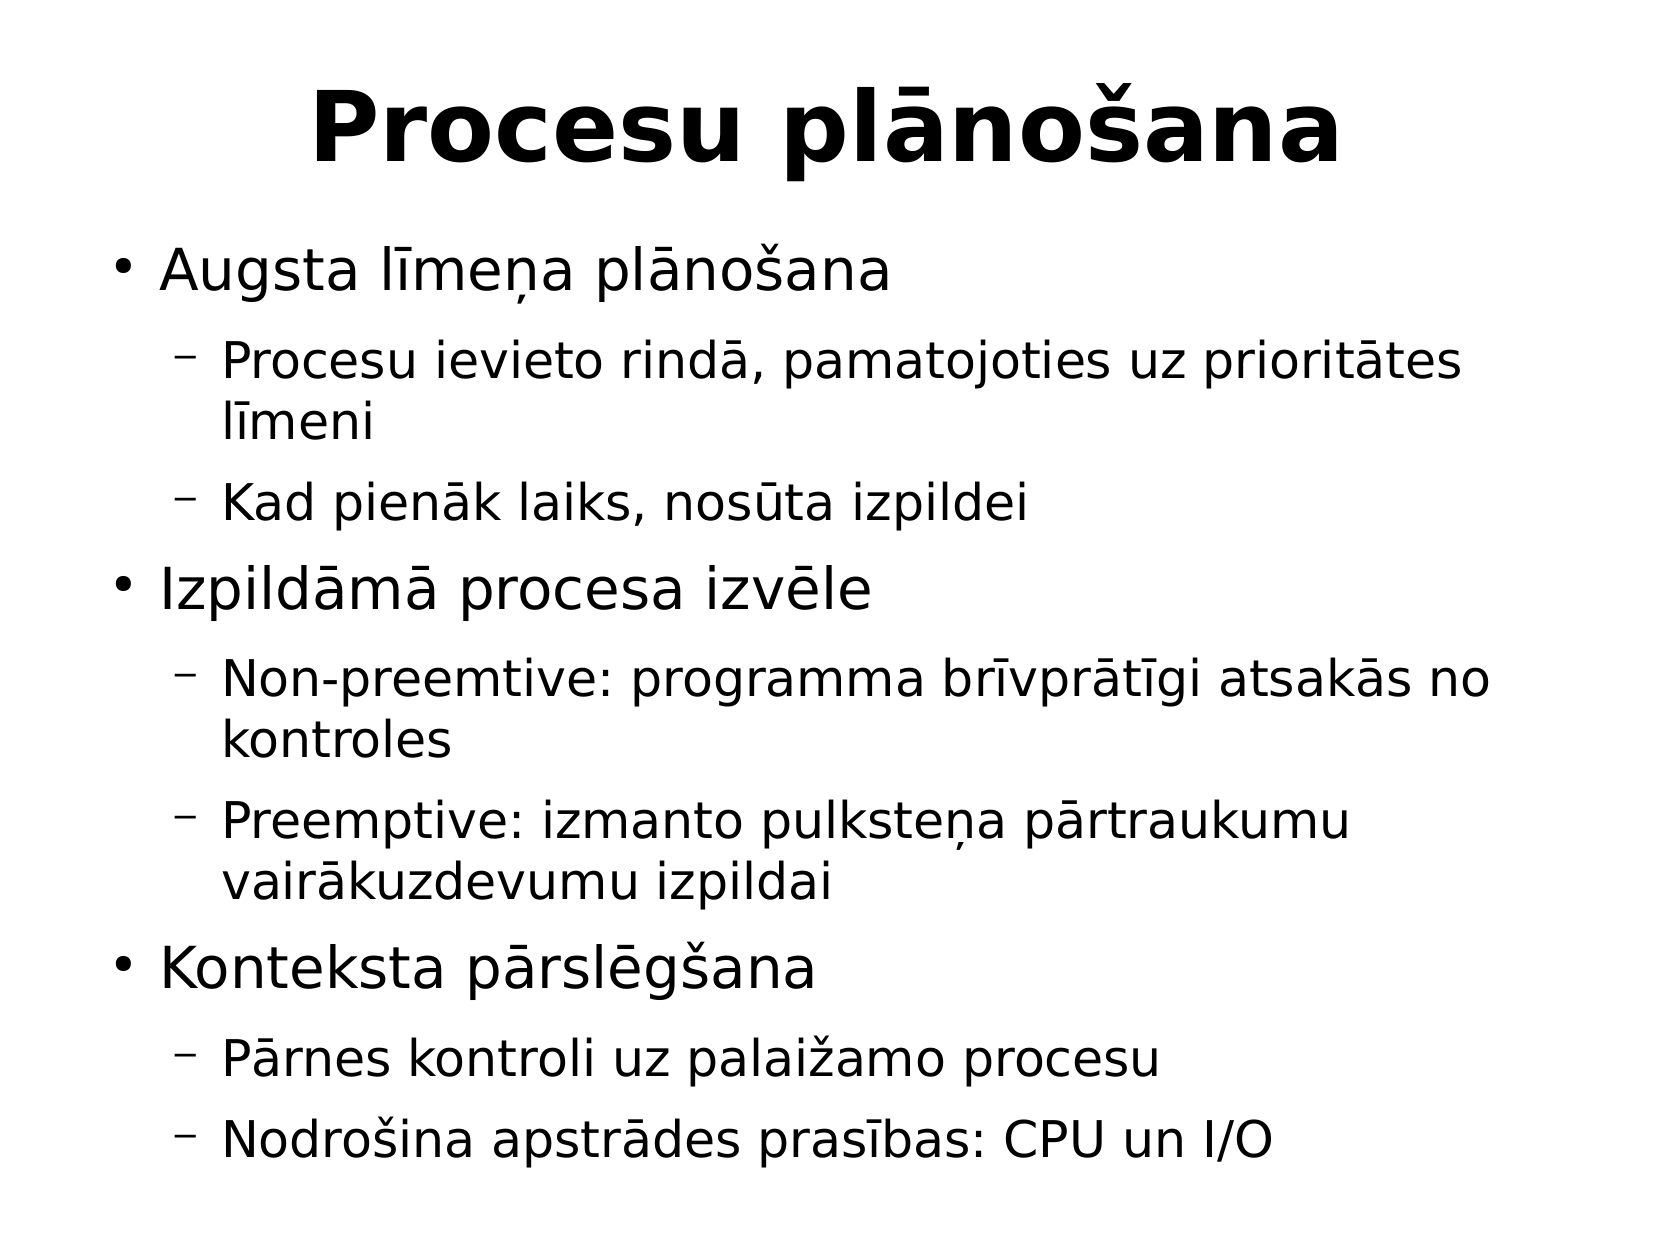

# Procesu plānošana
Augsta līmeņa plānošana
Procesu ievieto rindā, pamatojoties uz prioritātes līmeni
Kad pienāk laiks, nosūta izpildei
Izpildāmā procesa izvēle
Non-preemtive: programma brīvprātīgi atsakās no kontroles
Preemptive: izmanto pulksteņa pārtraukumu vairākuzdevumu izpildai
Konteksta pārslēgšana
Pārnes kontroli uz palaižamo procesu
Nodrošina apstrādes prasības: CPU un I/O